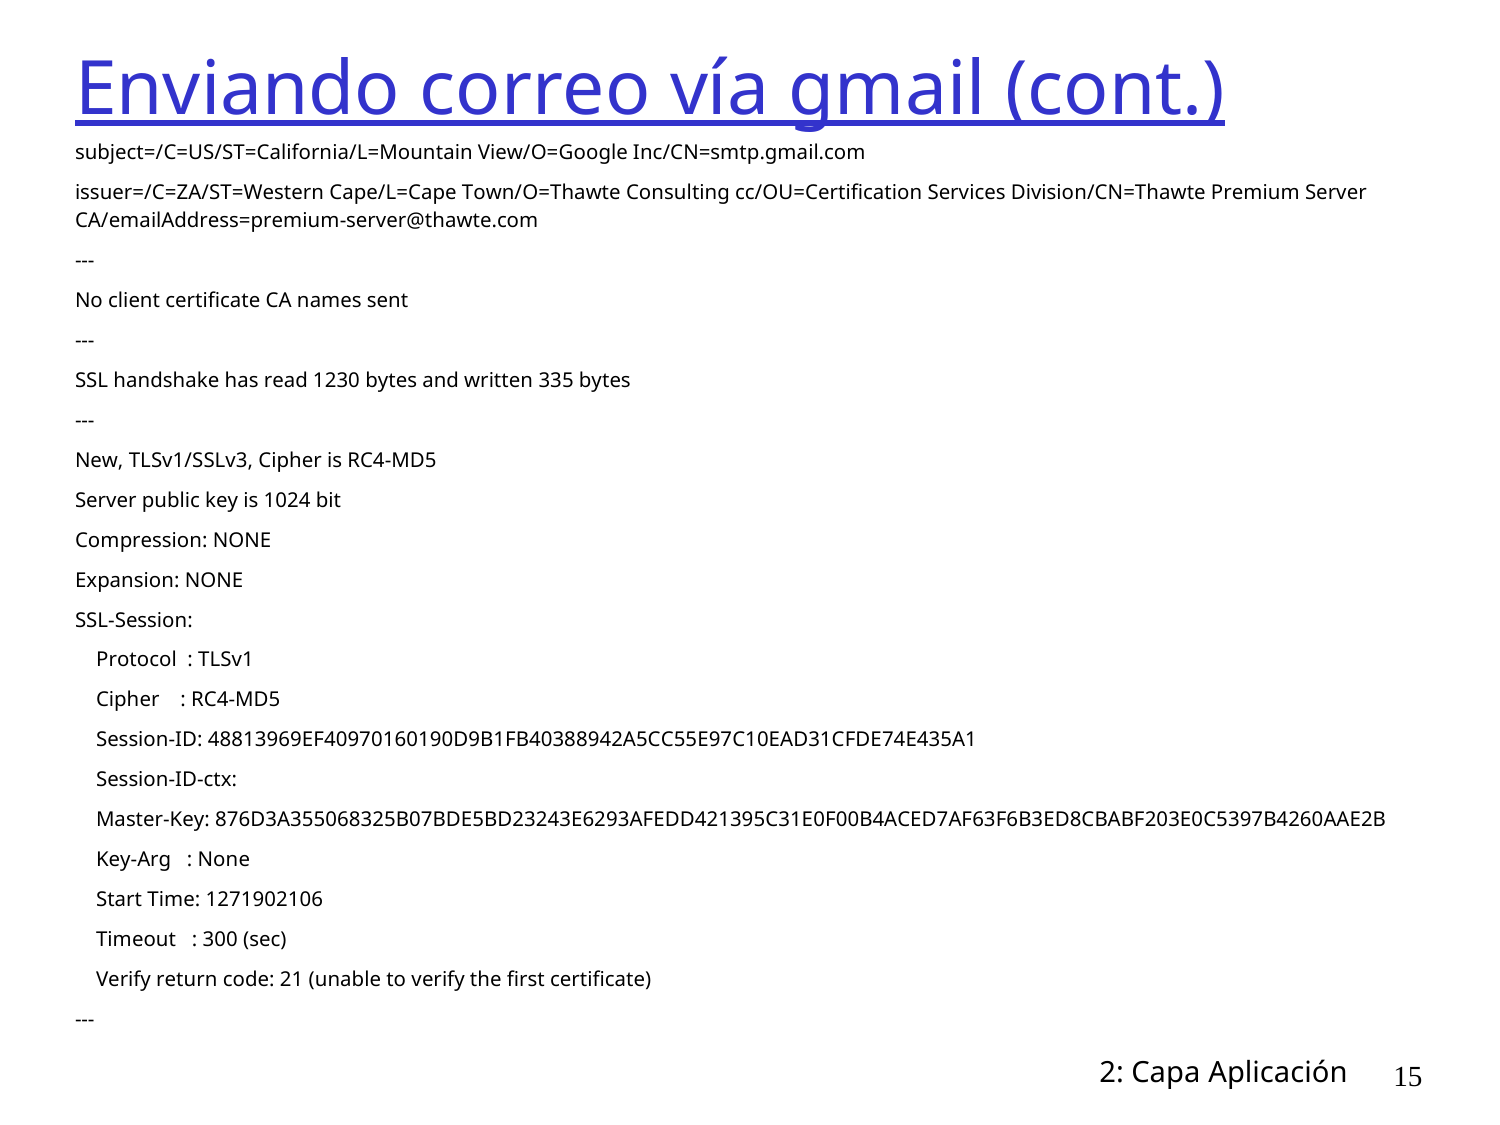

# Enviando correo vía gmail (cont.)
subject=/C=US/ST=California/L=Mountain View/O=Google Inc/CN=smtp.gmail.com
issuer=/C=ZA/ST=Western Cape/L=Cape Town/O=Thawte Consulting cc/OU=Certification Services Division/CN=Thawte Premium Server CA/emailAddress=premium-server@thawte.com
---
No client certificate CA names sent
---
SSL handshake has read 1230 bytes and written 335 bytes
---
New, TLSv1/SSLv3, Cipher is RC4-MD5
Server public key is 1024 bit
Compression: NONE
Expansion: NONE
SSL-Session:
 Protocol : TLSv1
 Cipher : RC4-MD5
 Session-ID: 48813969EF40970160190D9B1FB40388942A5CC55E97C10EAD31CFDE74E435A1
 Session-ID-ctx:
 Master-Key: 876D3A355068325B07BDE5BD23243E6293AFEDD421395C31E0F00B4ACED7AF63F6B3ED8CBABF203E0C5397B4260AAE2B
 Key-Arg : None
 Start Time: 1271902106
 Timeout : 300 (sec)
 Verify return code: 21 (unable to verify the first certificate)
---